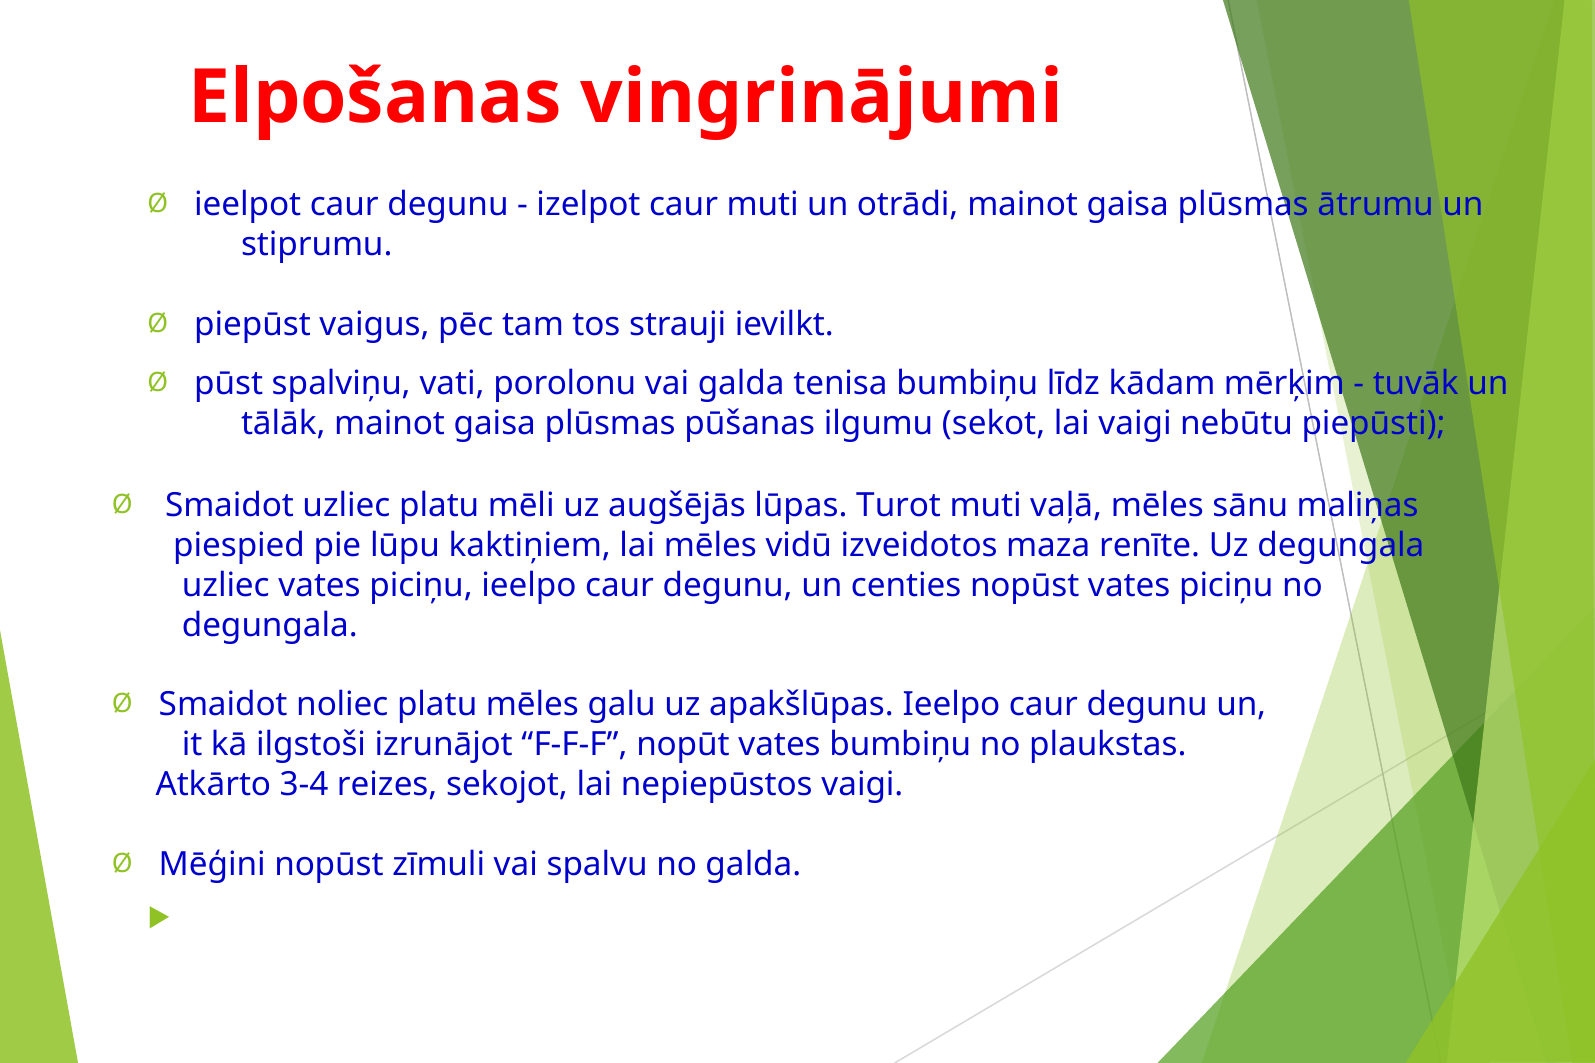

# Elpošanas vingrinājumi
ieelpot caur degunu - izelpot caur muti un otrādi, mainot gaisa plūsmas ātrumu un stiprumu.
piepūst vaigus, pēc tam tos strauji ievilkt.
pūst spalviņu, vati, porolonu vai galda tenisa bumbiņu līdz kādam mērķim - tuvāk un tālāk, mainot gaisa plūsmas pūšanas ilgumu (sekot, lai vaigi nebūtu piepūsti);
Smaidot uzliec platu mēli uz augšējās lūpas. Turot muti vaļā, mēles sānu maliņas
 piespied pie lūpu kaktiņiem, lai mēles vidū izveidotos maza renīte. Uz degungala
 uzliec vates piciņu, ieelpo caur degunu, un centies nopūst vates piciņu no
 degungala.
Smaidot noliec platu mēles galu uz apakšlūpas. Ieelpo caur degunu un,
 it kā ilgstoši izrunājot “F-F-F”, nopūt vates bumbiņu no plaukstas.
 Atkārto 3-4 reizes, sekojot, lai nepiepūstos vaigi.
Mēģini nopūst zīmuli vai spalvu no galda.